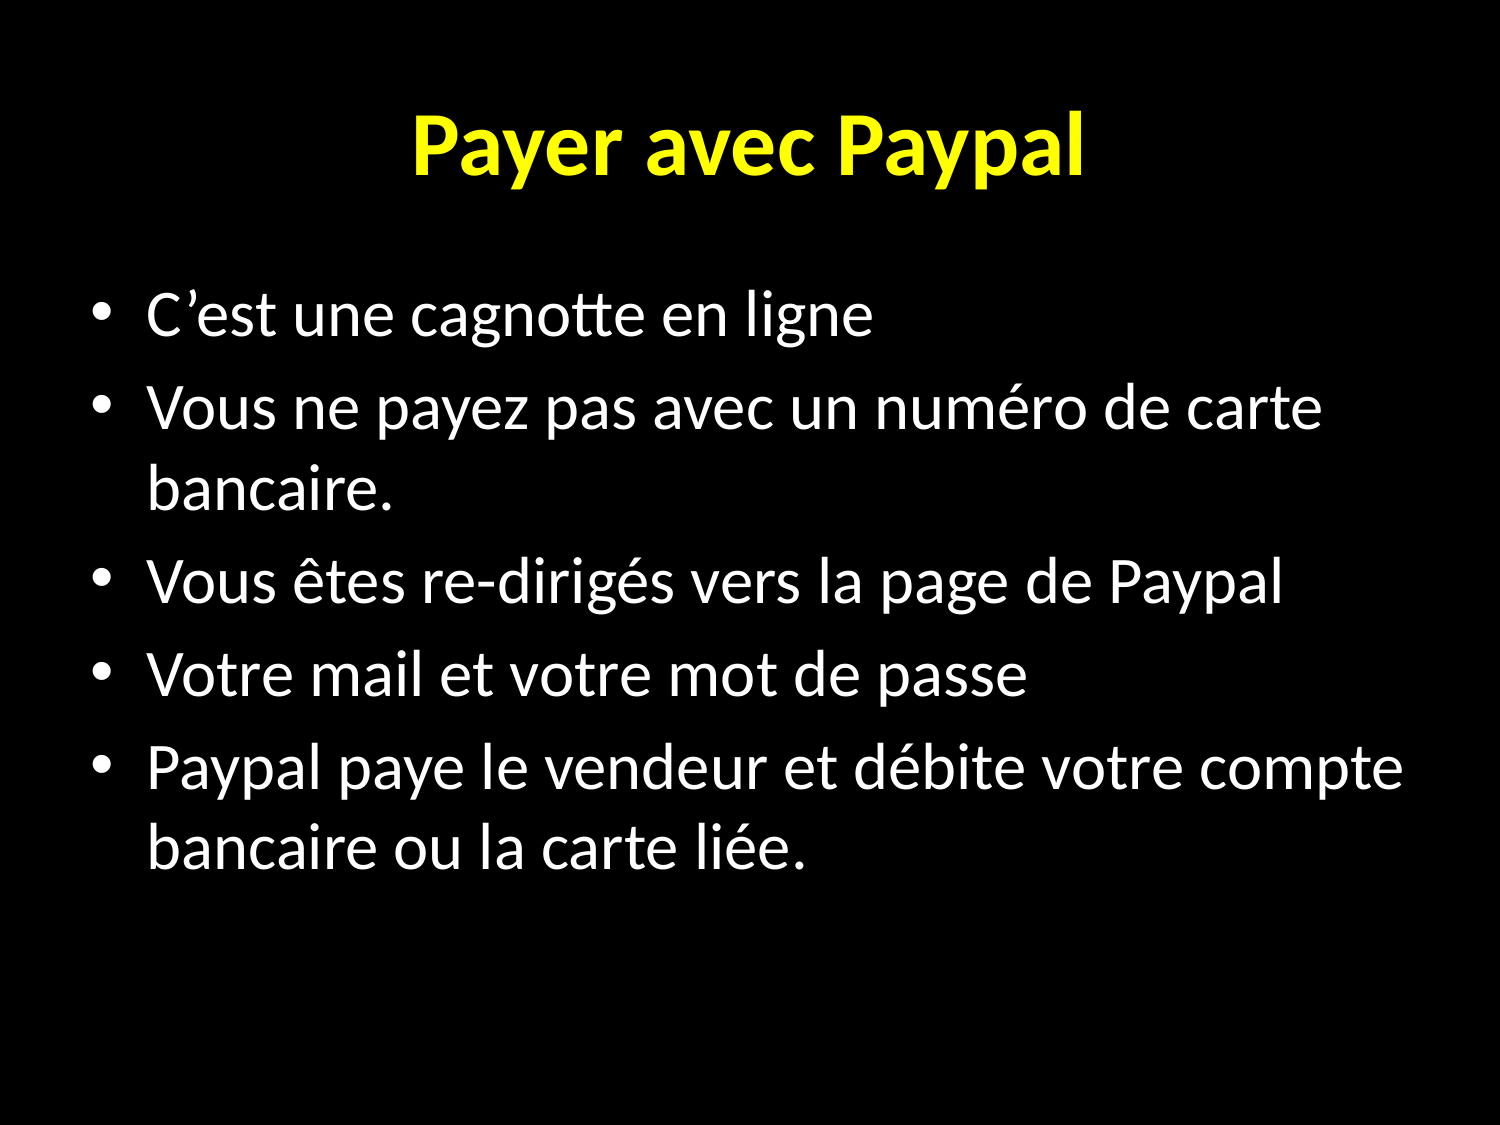

# Payer avec Paypal
C’est une cagnotte en ligne
Vous ne payez pas avec un numéro de carte bancaire.
Vous êtes re-dirigés vers la page de Paypal
Votre mail et votre mot de passe
Paypal paye le vendeur et débite votre compte bancaire ou la carte liée.